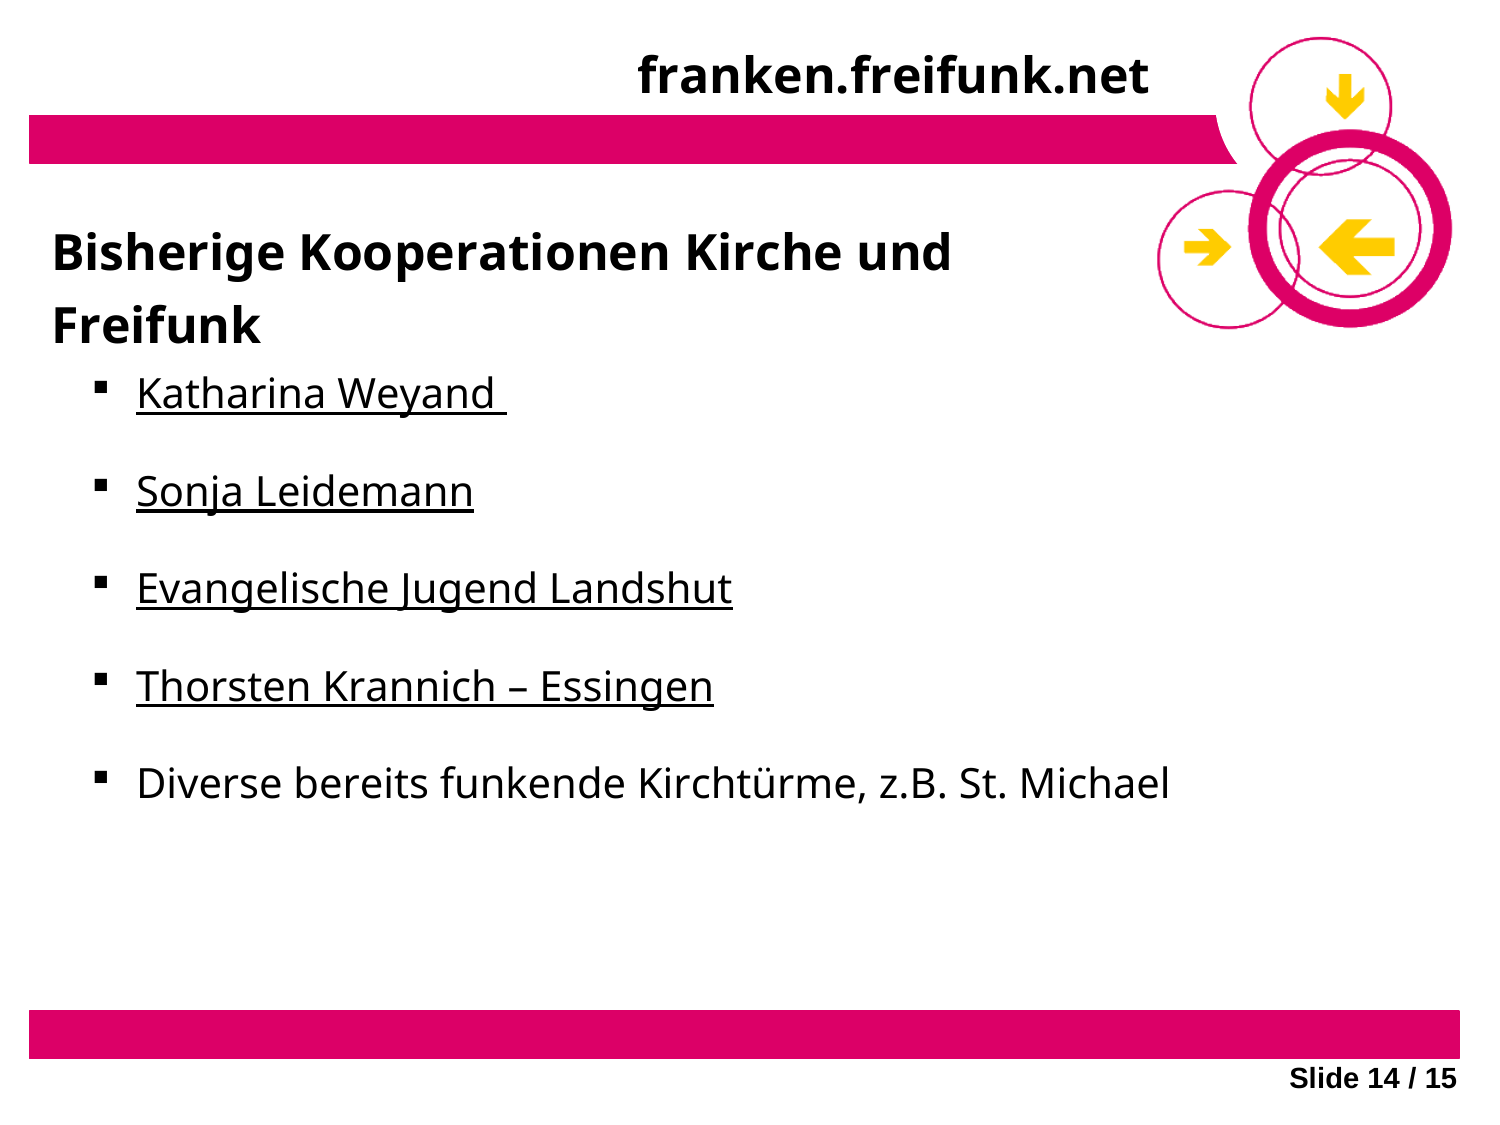

Bisherige Kooperationen Kirche und Freifunk
Katharina Weyand
Sonja Leidemann
Evangelische Jugend Landshut
Thorsten Krannich – Essingen
Diverse bereits funkende Kirchtürme, z.B. St. Michael
14